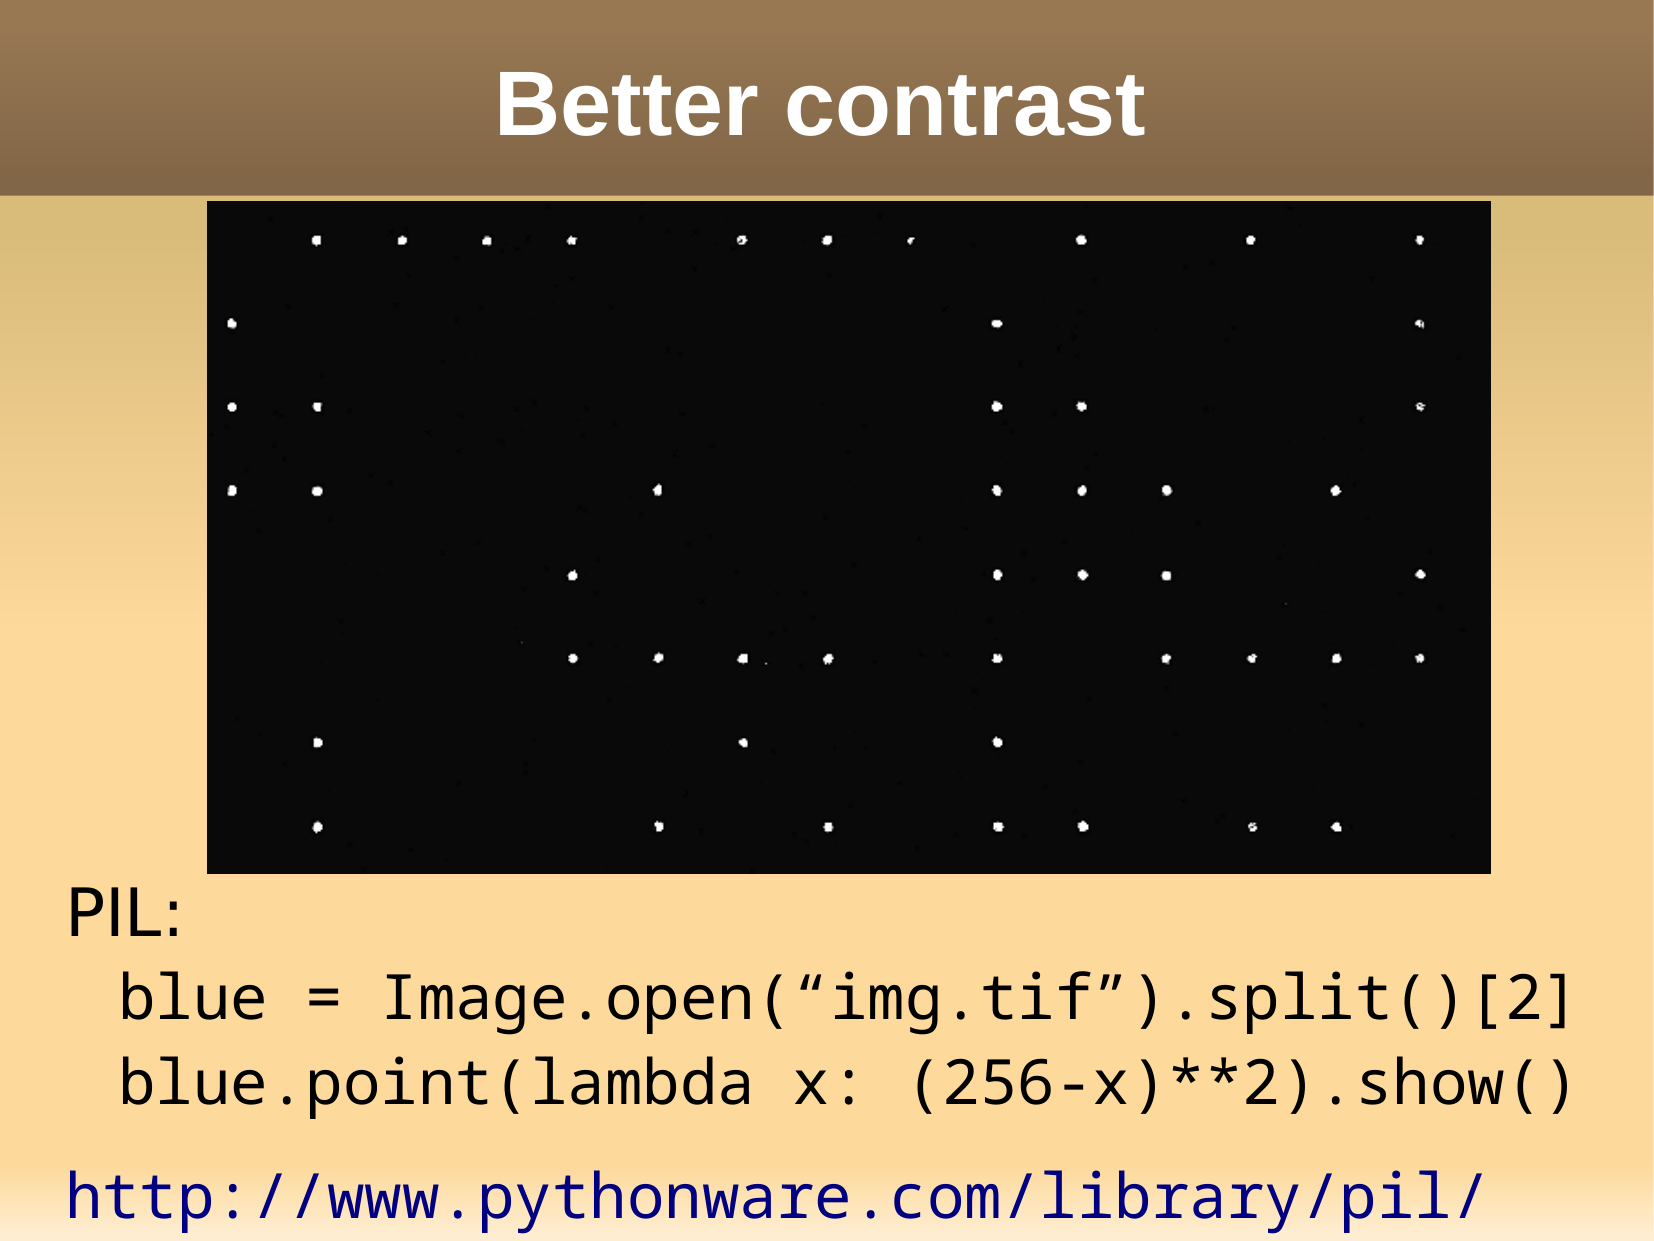

# Better contrast
PIL:
blue = Image.open(“img.tif”).split()[2]
blue.point(lambda x: (256-x)**2).show()
http://www.pythonware.com/library/pil/